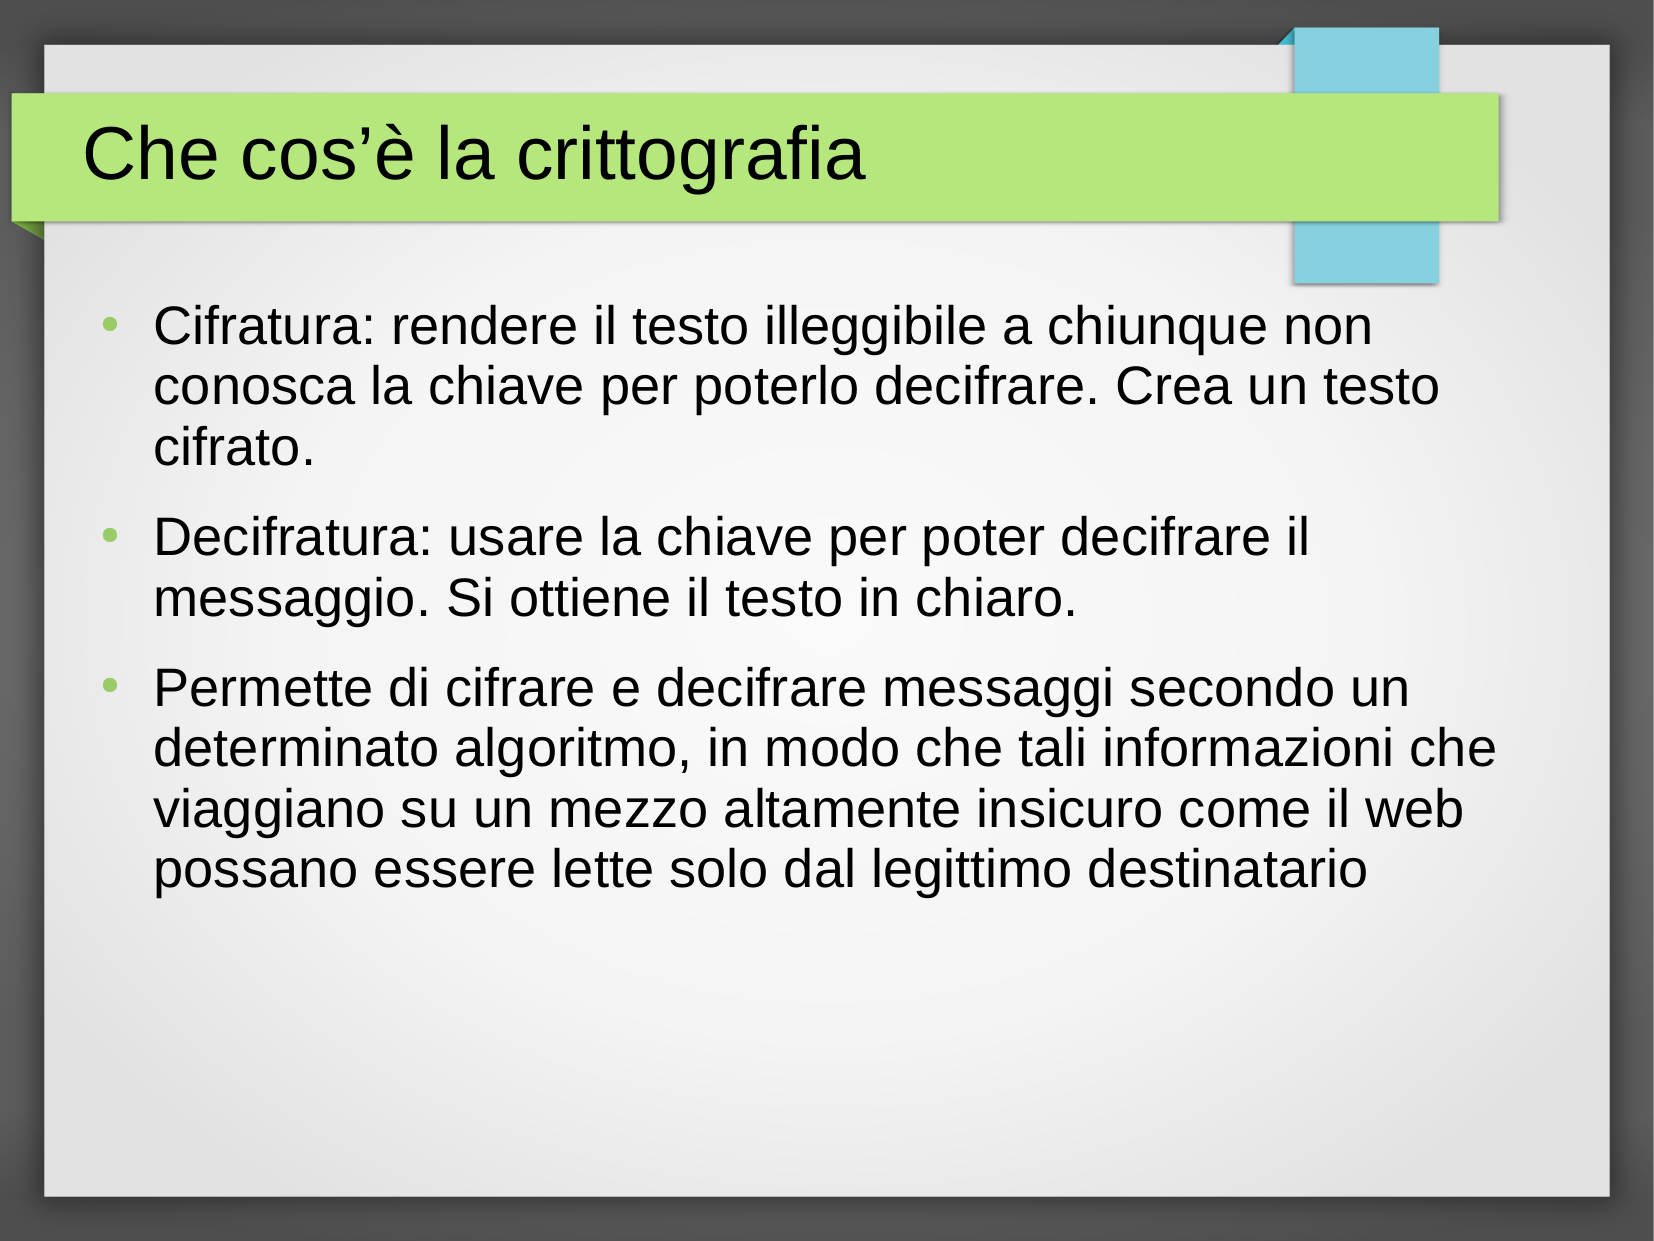

# Che cos’è la crittografia
Cifratura: rendere il testo illeggibile a chiunque non conosca la chiave per poterlo decifrare. Crea un testo cifrato.
Decifratura: usare la chiave per poter decifrare il messaggio. Si ottiene il testo in chiaro.
Permette di cifrare e decifrare messaggi secondo un determinato algoritmo, in modo che tali informazioni che viaggiano su un mezzo altamente insicuro come il web possano essere lette solo dal legittimo destinatario